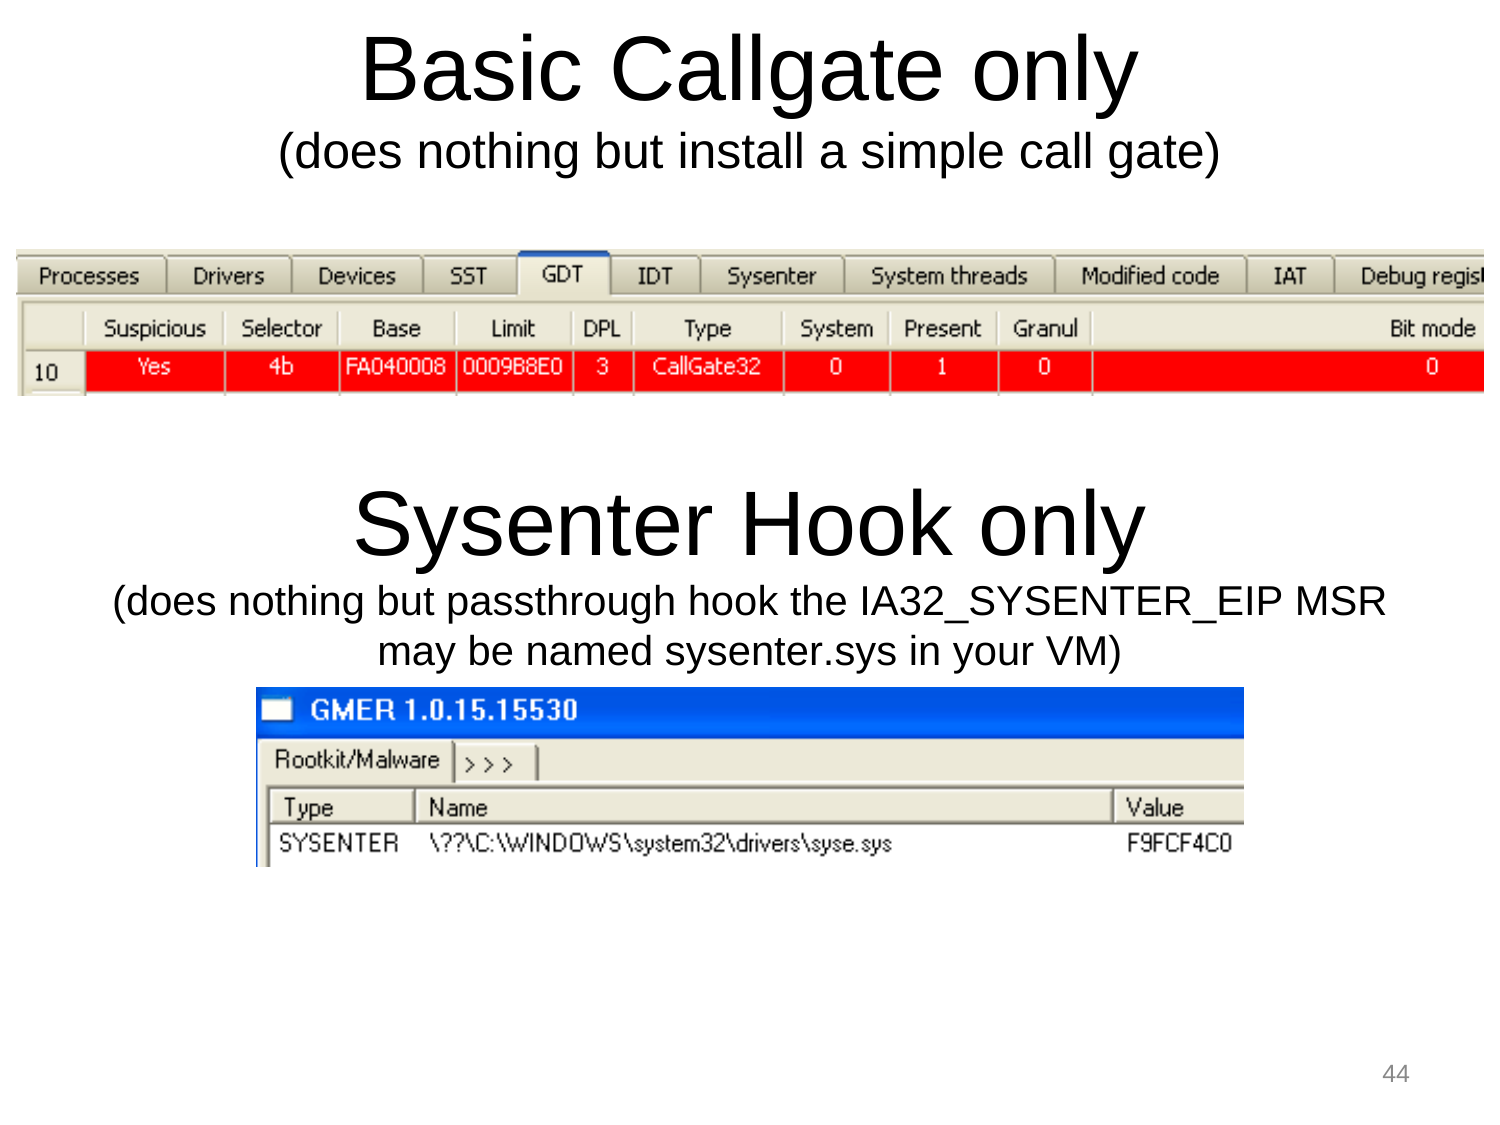

# Basic Callgate only (does nothing but install a simple call gate)
Sysenter Hook only
(does nothing but passthrough hook the IA32_SYSENTER_EIP MSR
may be named sysenter.sys in your VM)